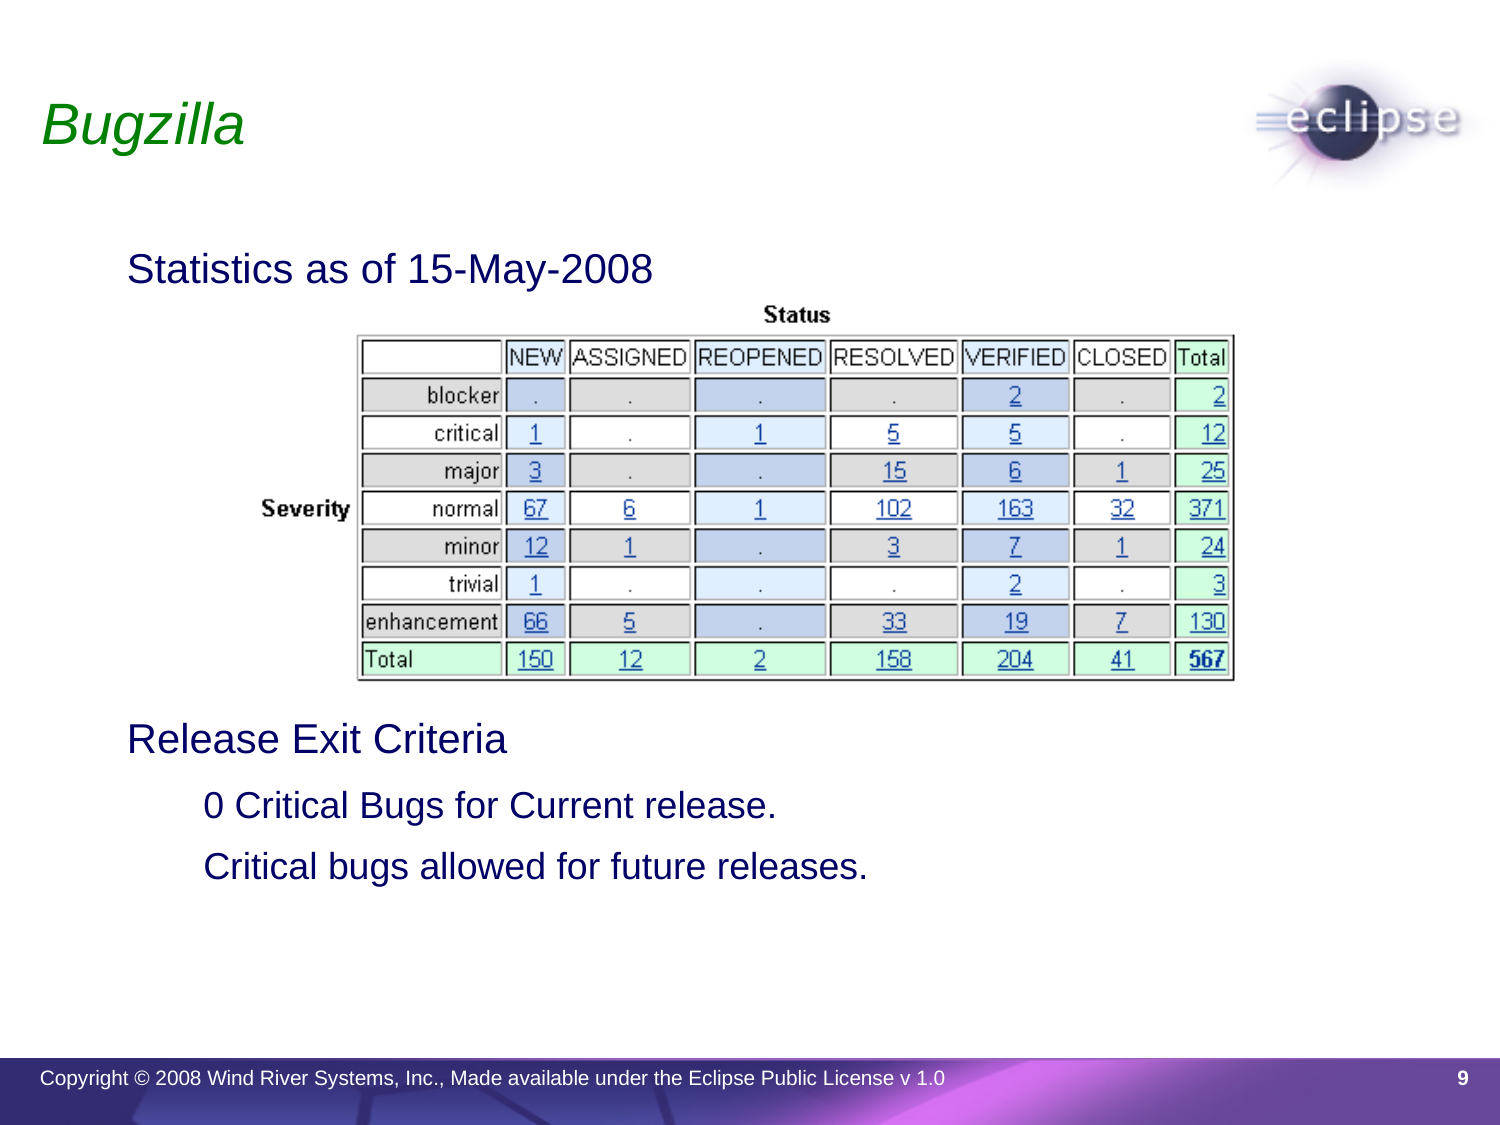

# Bugzilla
Statistics as of 15-May-2008
Release Exit Criteria
0 Critical Bugs for Current release.
Critical bugs allowed for future releases.